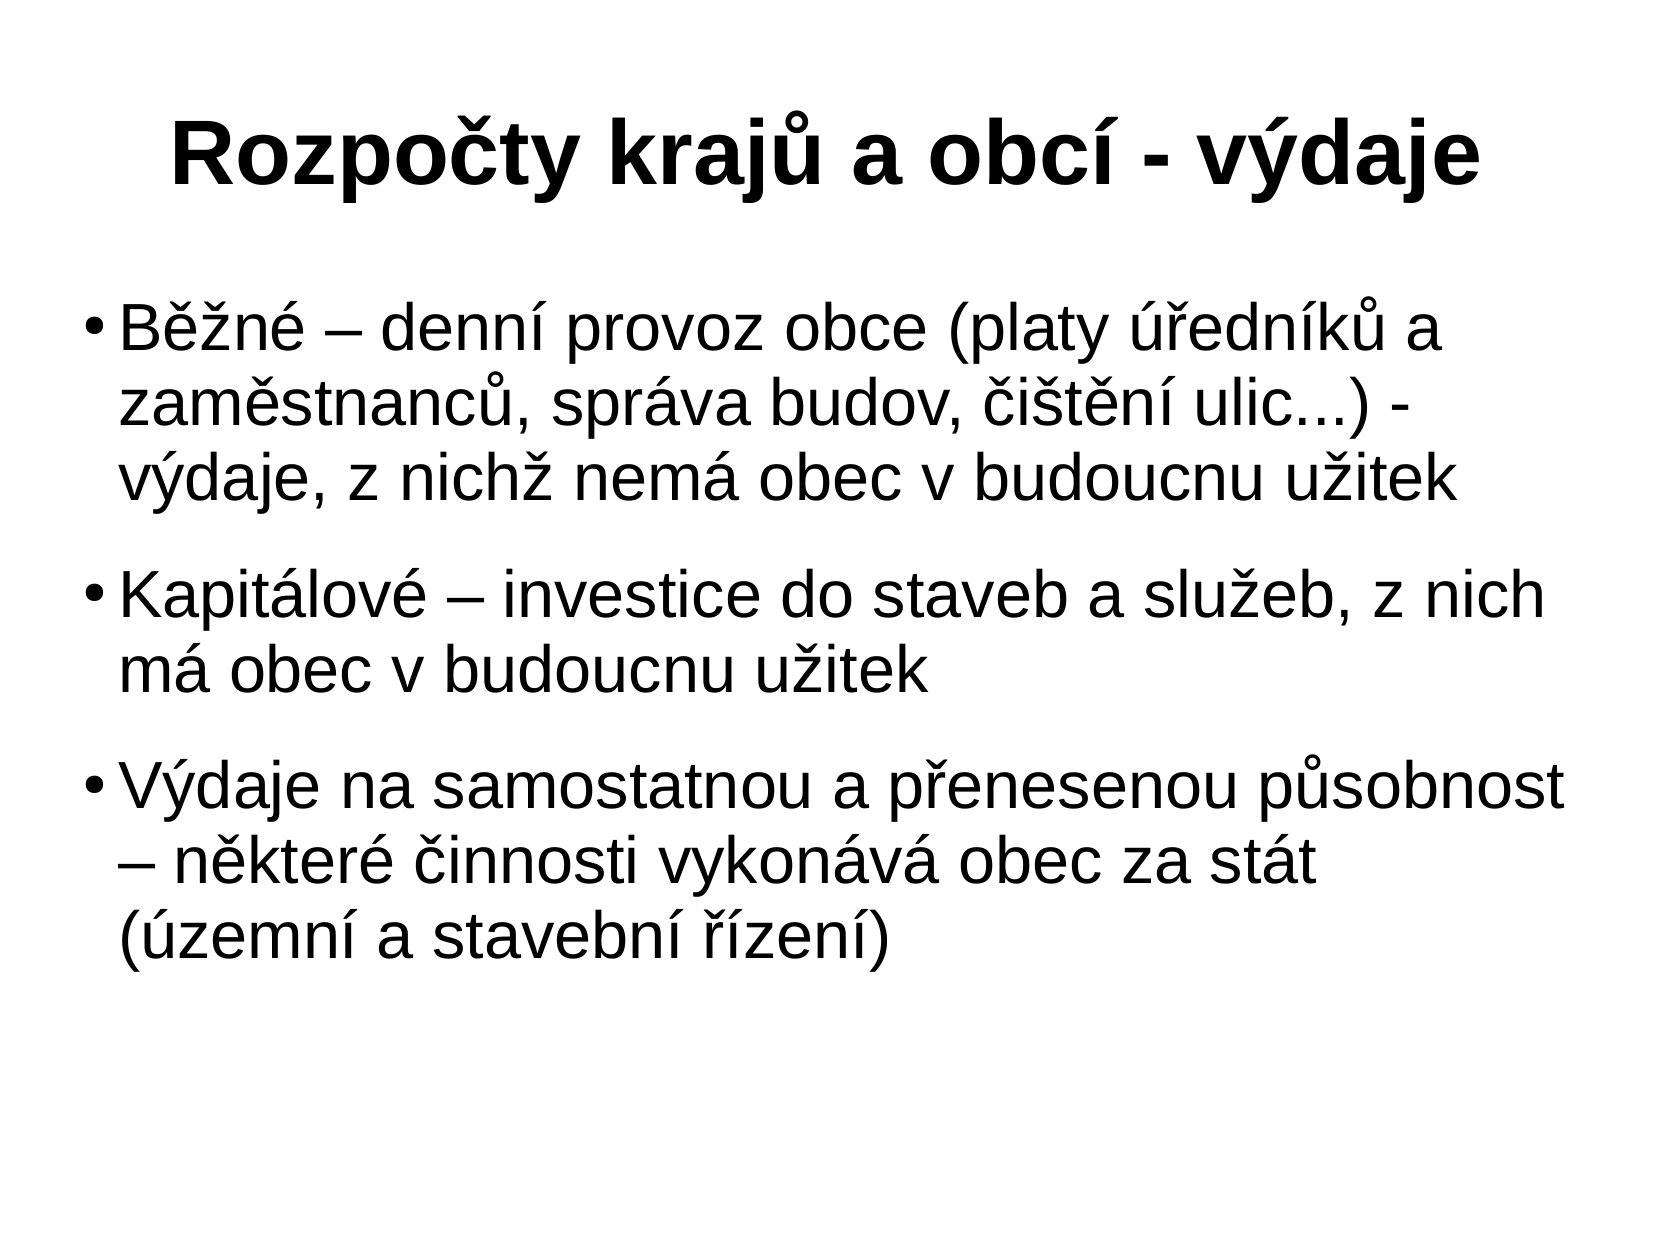

# Rozpočty krajů a obcí - výdaje
Běžné – denní provoz obce (platy úředníků a zaměstnanců, správa budov, čištění ulic...) - výdaje, z nichž nemá obec v budoucnu užitek
Kapitálové – investice do staveb a služeb, z nich má obec v budoucnu užitek
Výdaje na samostatnou a přenesenou působnost – některé činnosti vykonává obec za stát (územní a stavební řízení)